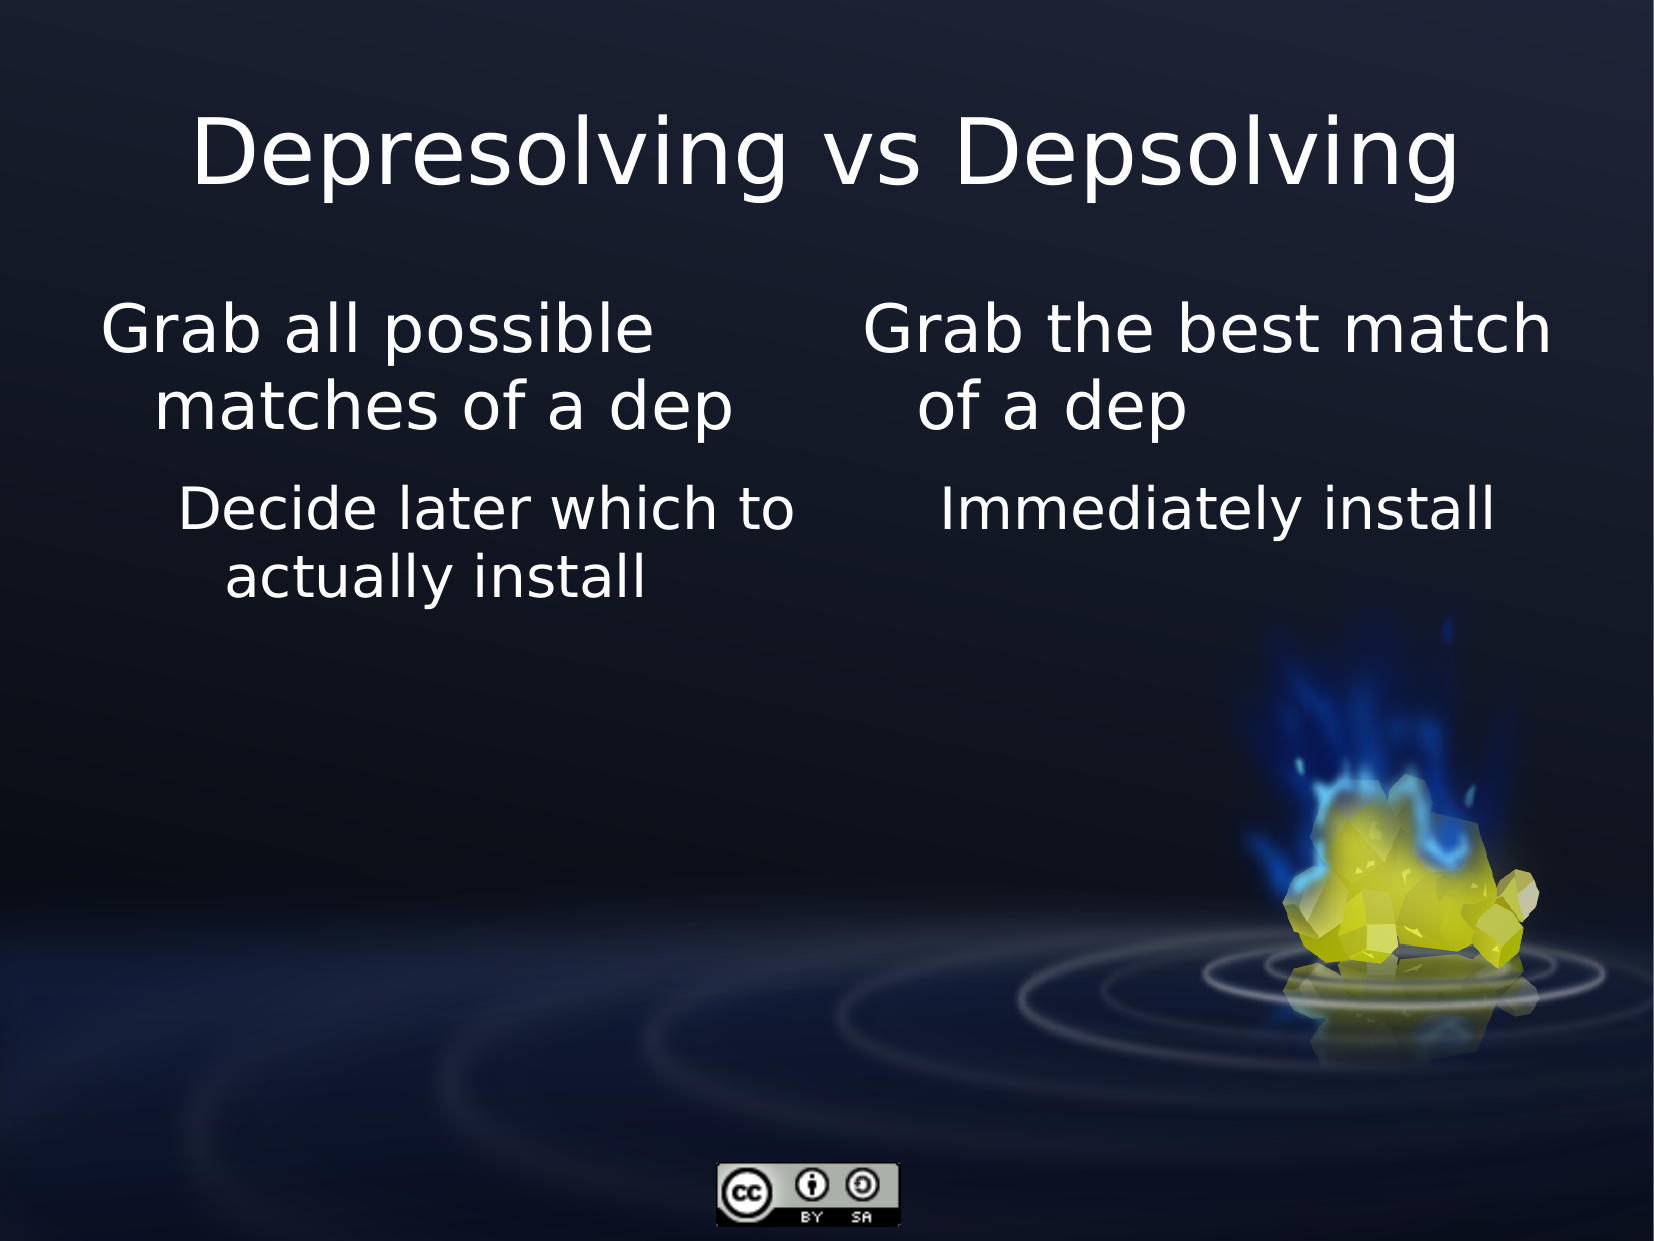

# Depresolving vs Depsolving
Grab all possible matches of a dep
Decide later which to actually install
Grab the best match of a dep
Immediately install